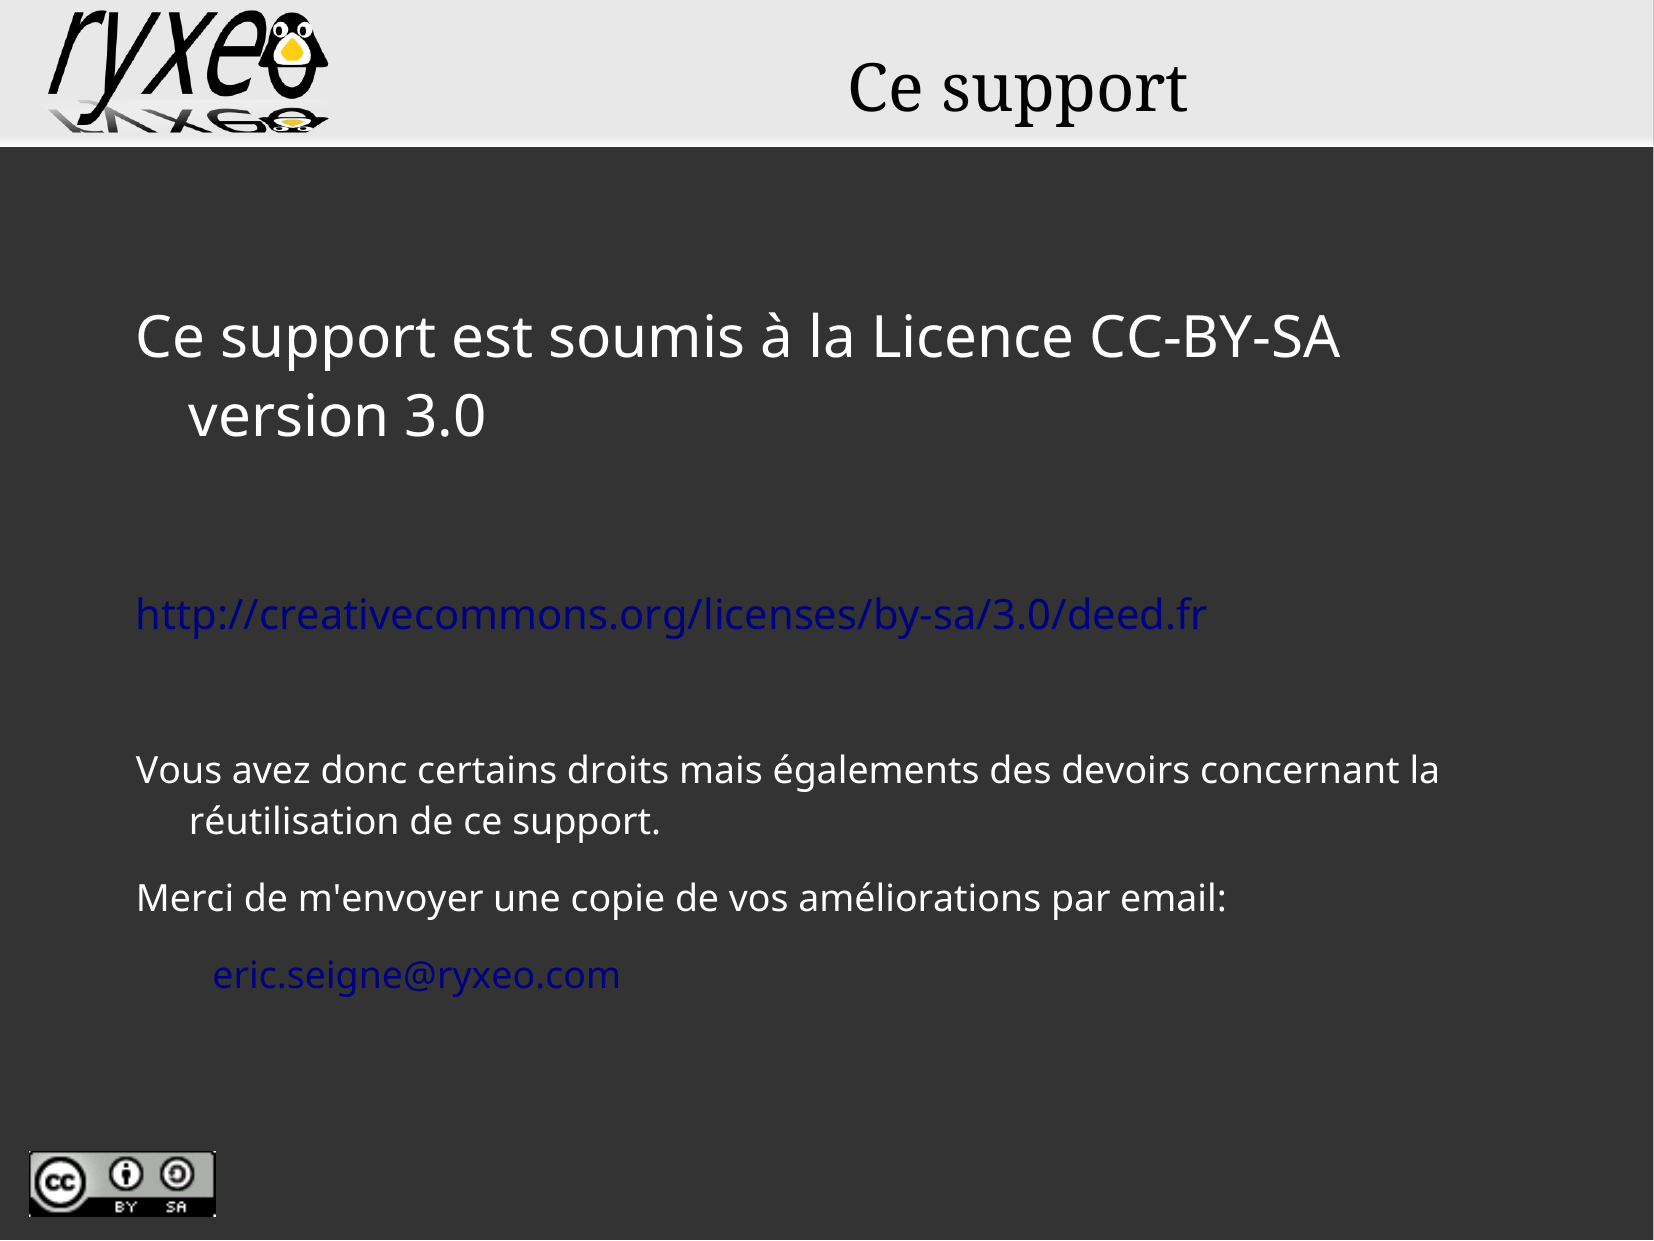

# Ce support
Ce support est soumis à la Licence CC-BY-SA version 3.0
http://creativecommons.org/licenses/by-sa/3.0/deed.fr
Vous avez donc certains droits mais égalements des devoirs concernant la réutilisation de ce support.
Merci de m'envoyer une copie de vos améliorations par email:
eric.seigne@ryxeo.com